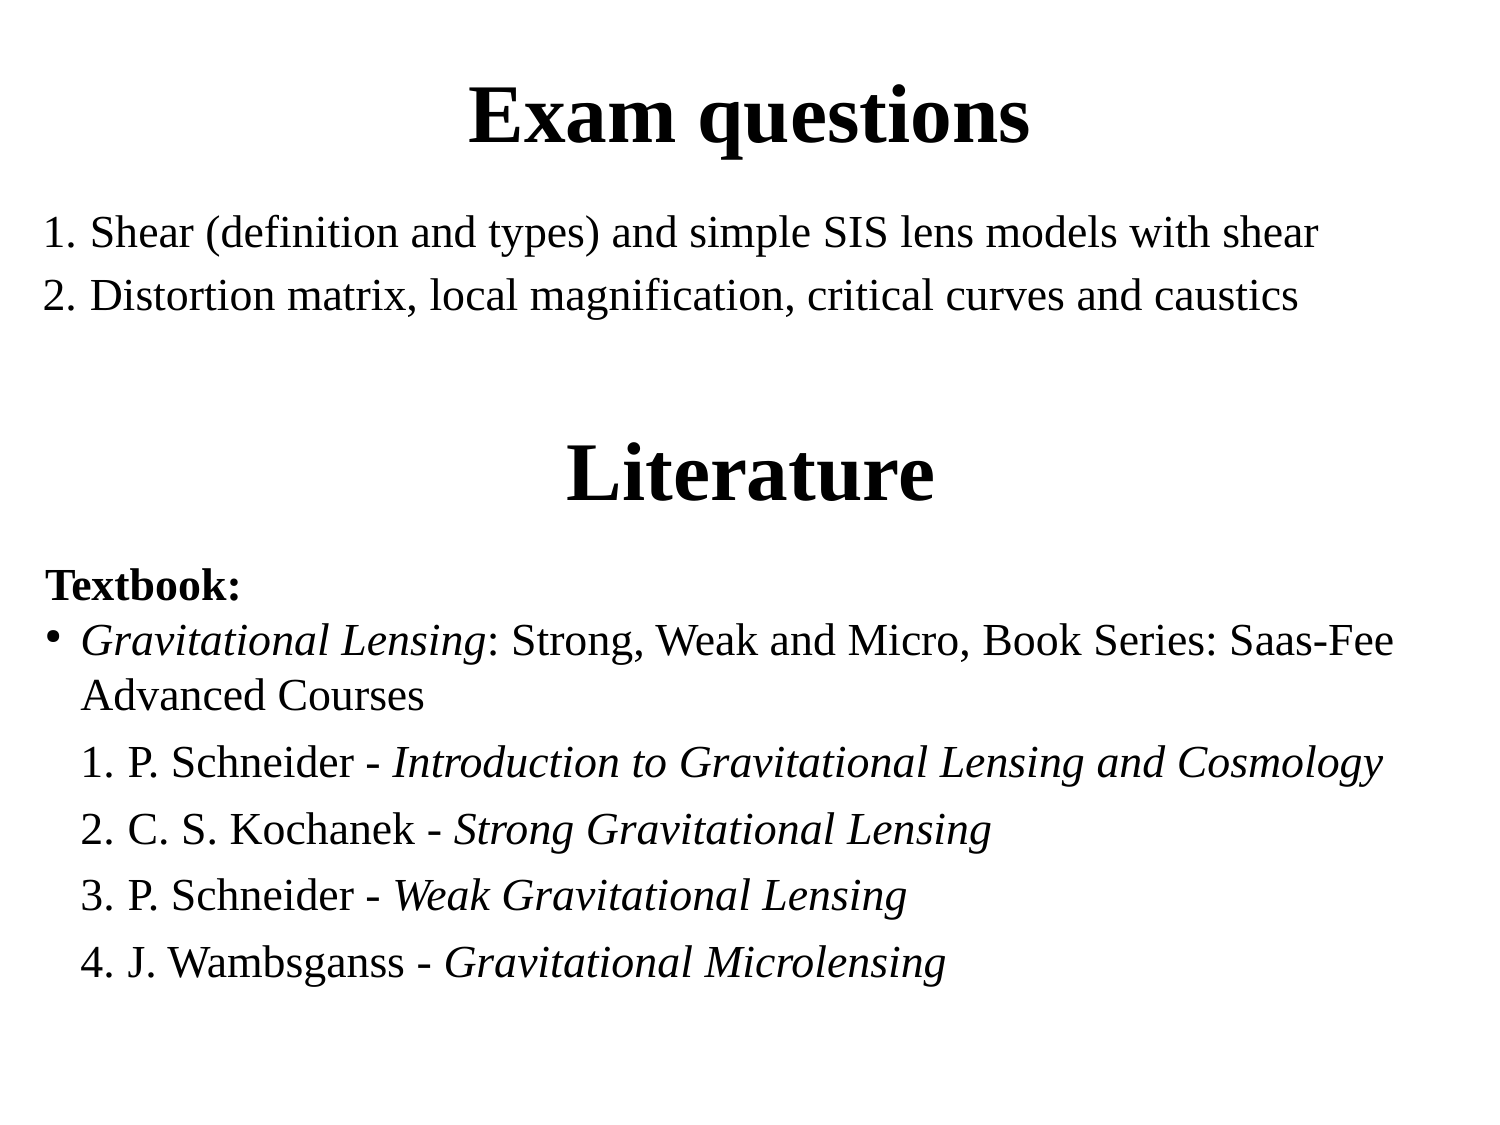

# Exam questions
Shear (definition and types) and simple SIS lens models with shear
Distortion matrix, local magnification, critical curves and caustics
Literature
Textbook:
Gravitational Lensing: Strong, Weak and Micro, Book Series: Saas-Fee Advanced Courses
P. Schneider - Introduction to Gravitational Lensing and Cosmology
C. S. Kochanek - Strong Gravitational Lensing
P. Schneider - Weak Gravitational Lensing
J. Wambsganss - Gravitational Microlensing